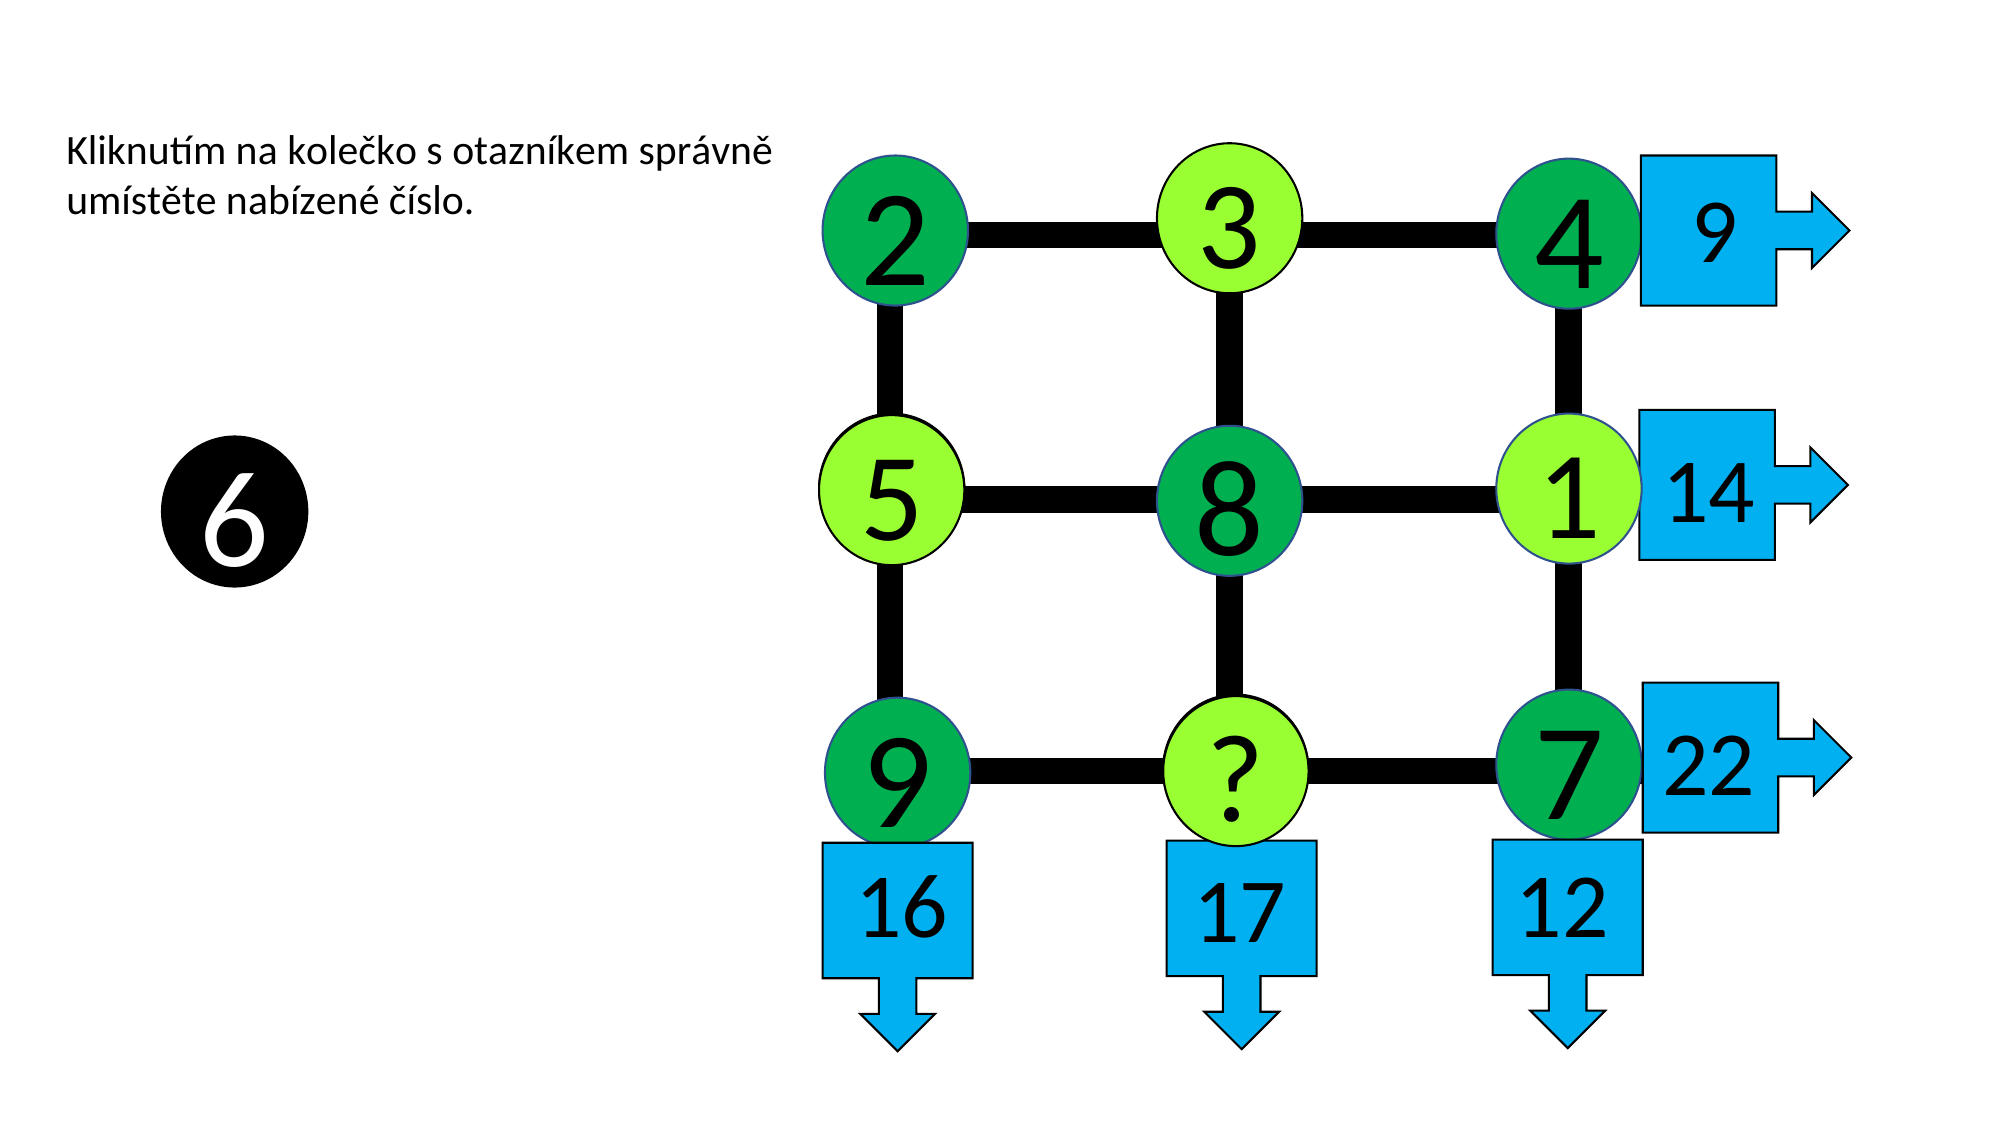

Kliknutím na kolečko s otazníkem správně
umístěte nabízené číslo.
3
2
4
9
1
5
14
8
6
7
6
22
?
9
16
12
17